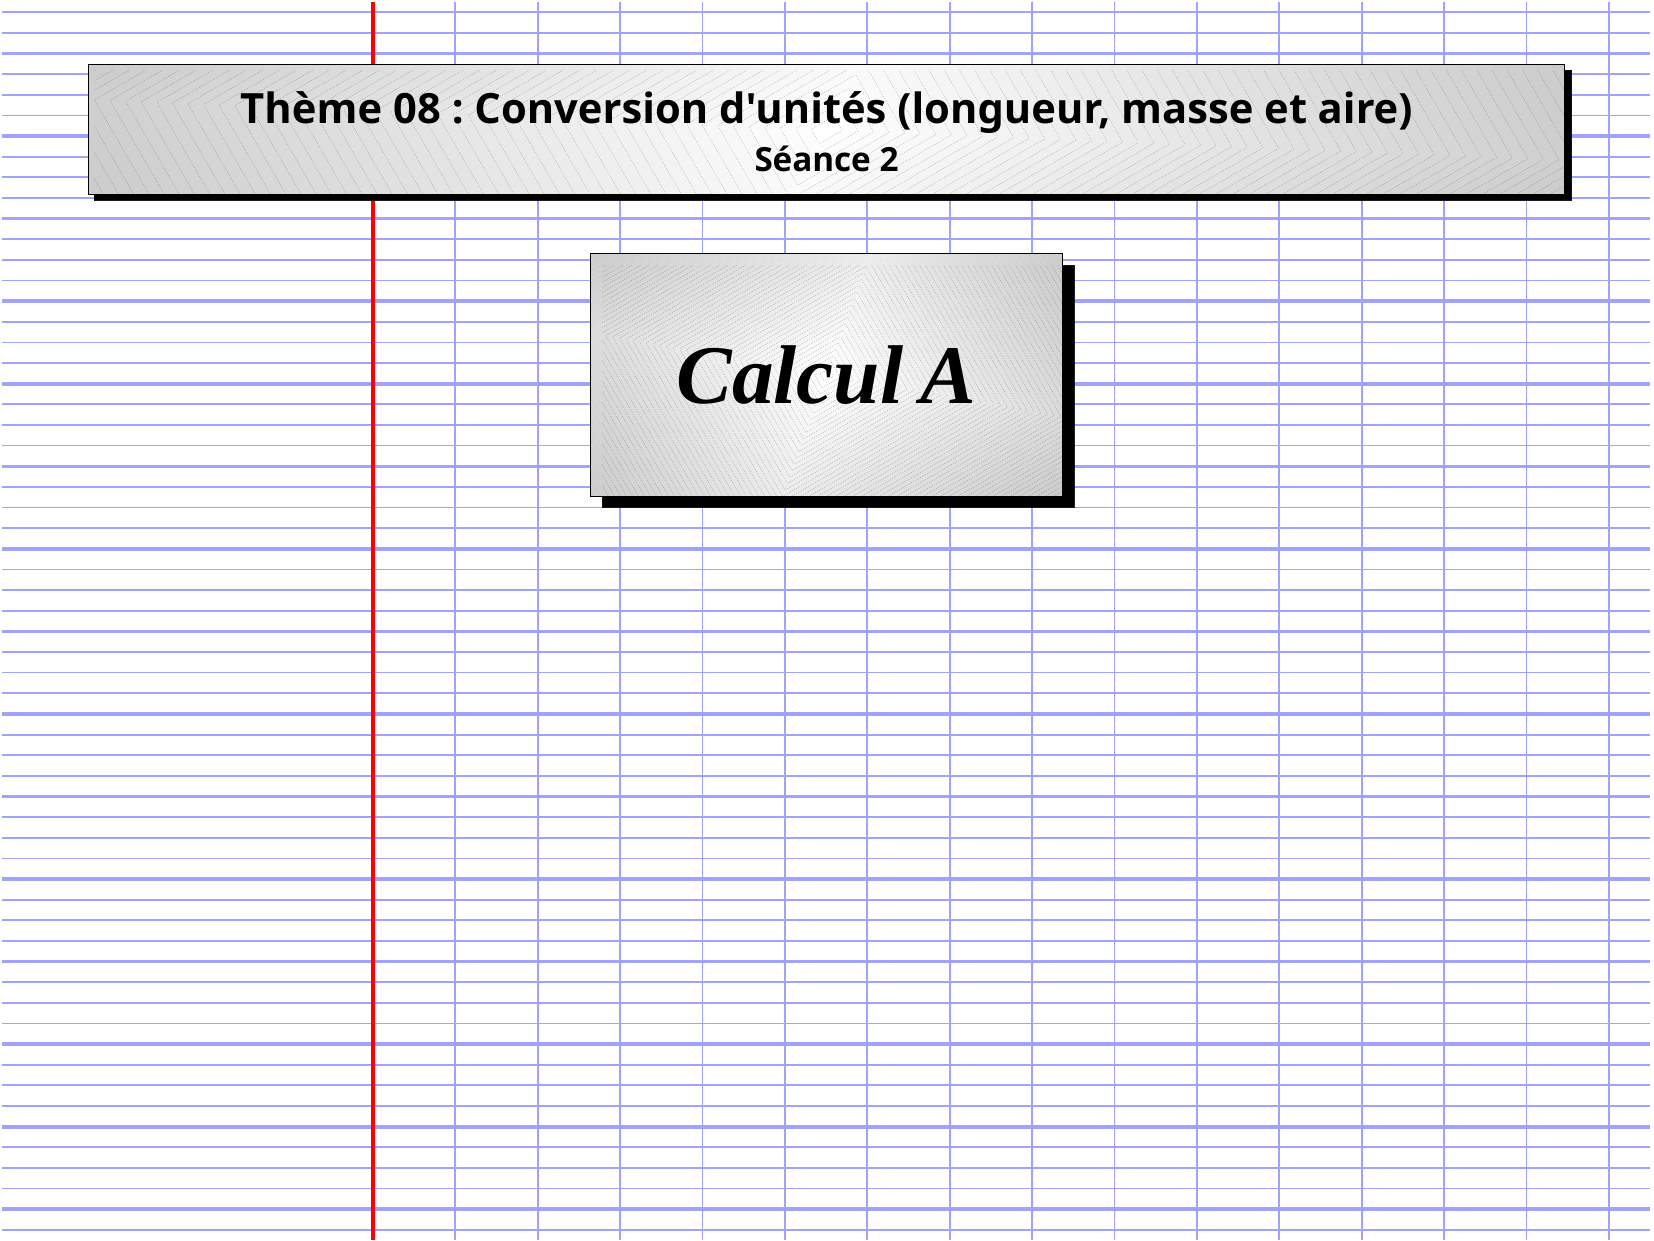

Thème 3 : Tables de multplication
Séance 2
Thème 08 : Conversion d'unités (longueur, masse et aire)
Séance 2
Calcul A